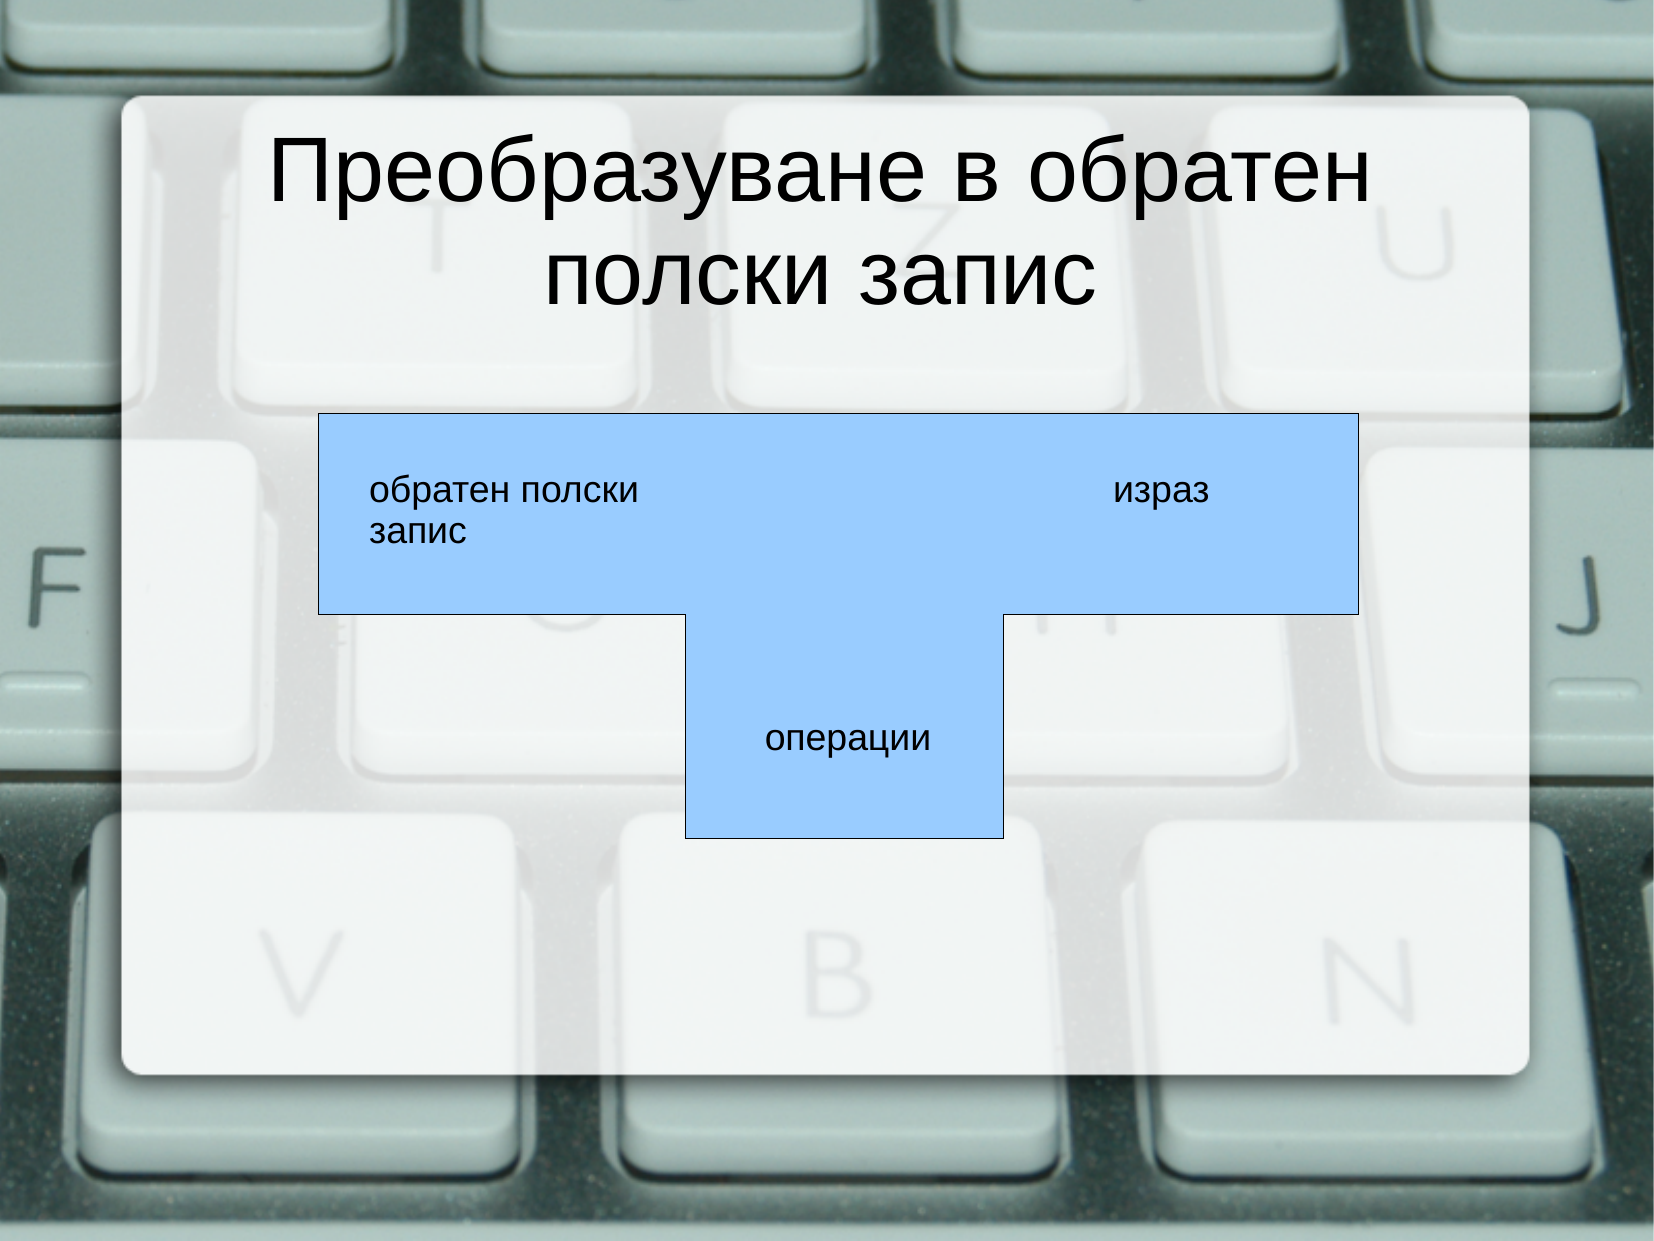

# Преобразуване в обратен полски запис
обратен полски запис
израз
операции